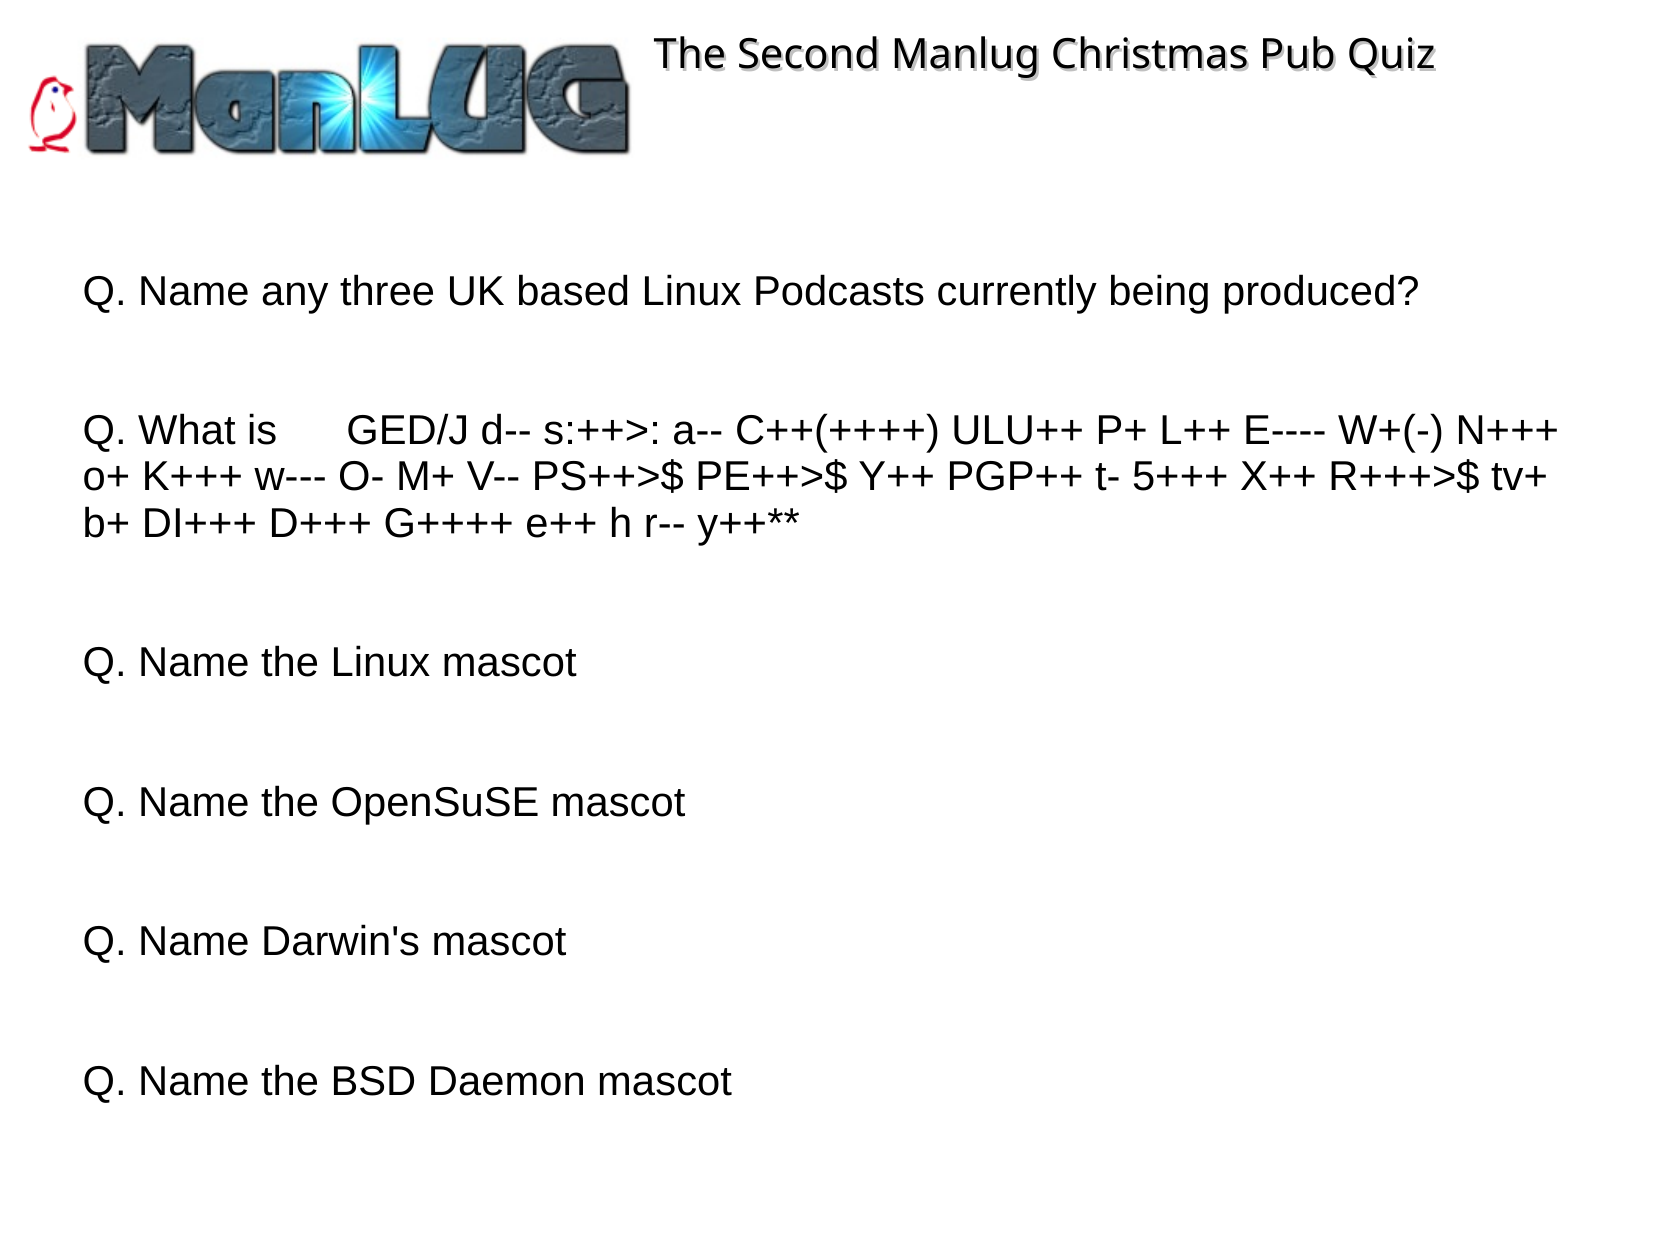

The Second Manlug Christmas Pub Quiz
# Q. Name any three UK based Linux Podcasts currently being produced?
Q. What is GED/J d-- s:++>: a-- C++(++++) ULU++ P+ L++ E---- W+(-) N+++ o+ K+++ w--- O- M+ V-- PS++>$ PE++>$ Y++ PGP++ t- 5+++ X++ R+++>$ tv+ b+ DI+++ D+++ G++++ e++ h r-- y++**
Q. Name the Linux mascot
Q. Name the OpenSuSE mascot
Q. Name Darwin's mascot
Q. Name the BSD Daemon mascot